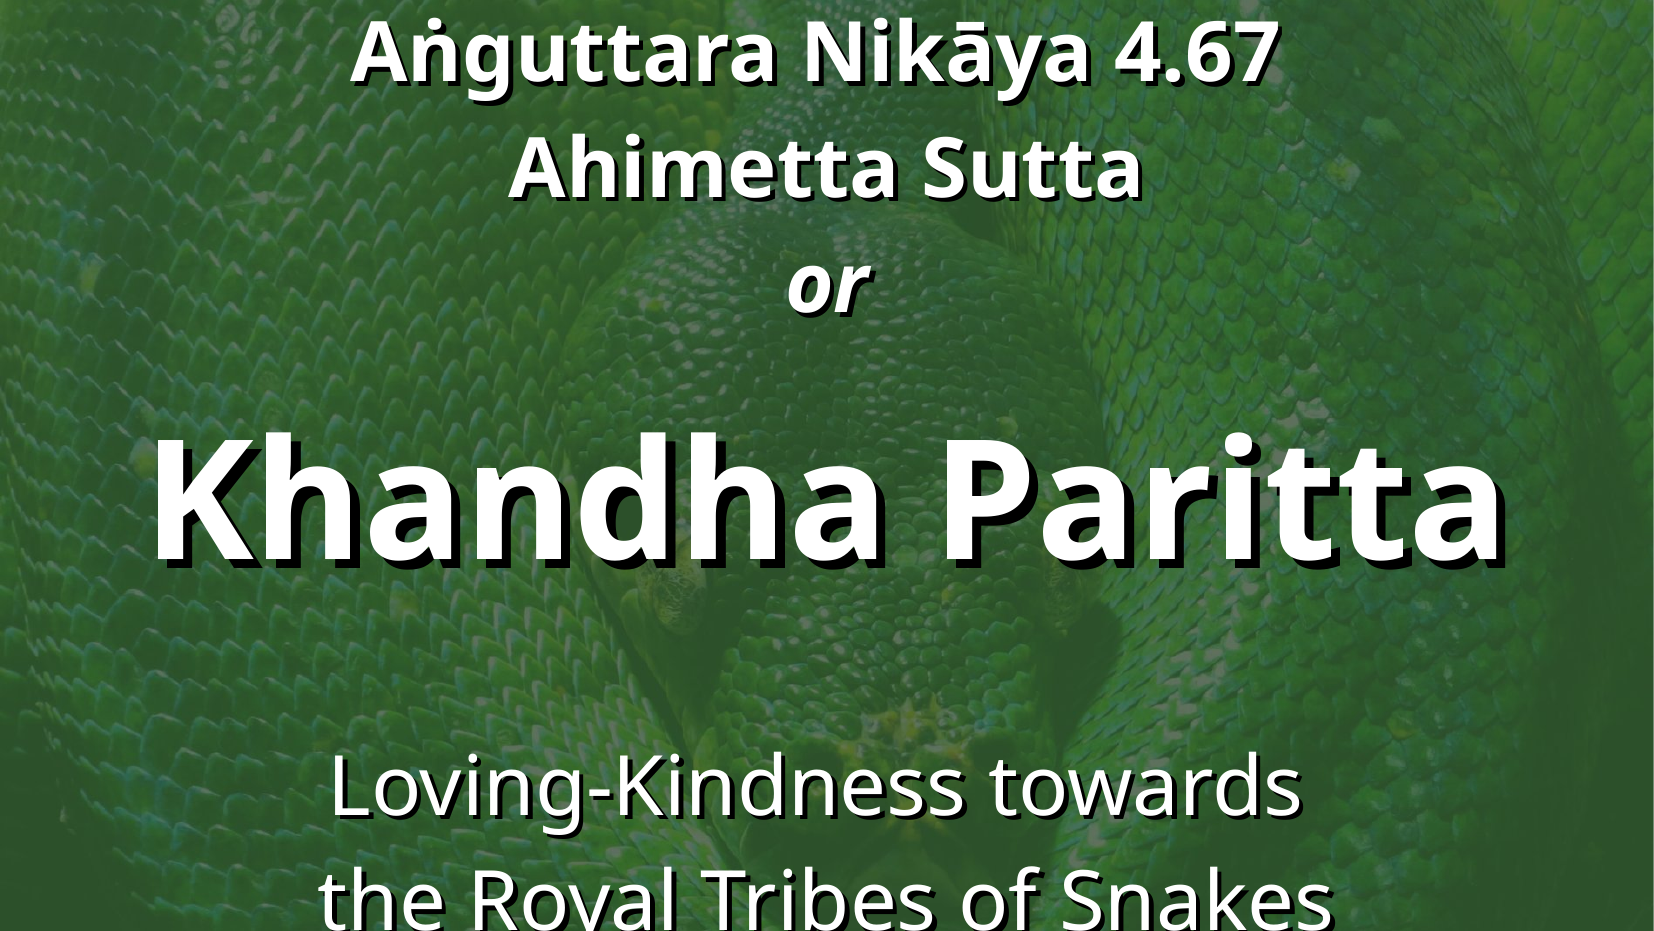

# Aṅguttara Nikāya 4.67
Ahimetta Sutta
or
Khandha Paritta
Loving-Kindness towards
the Royal Tribes of Snakes